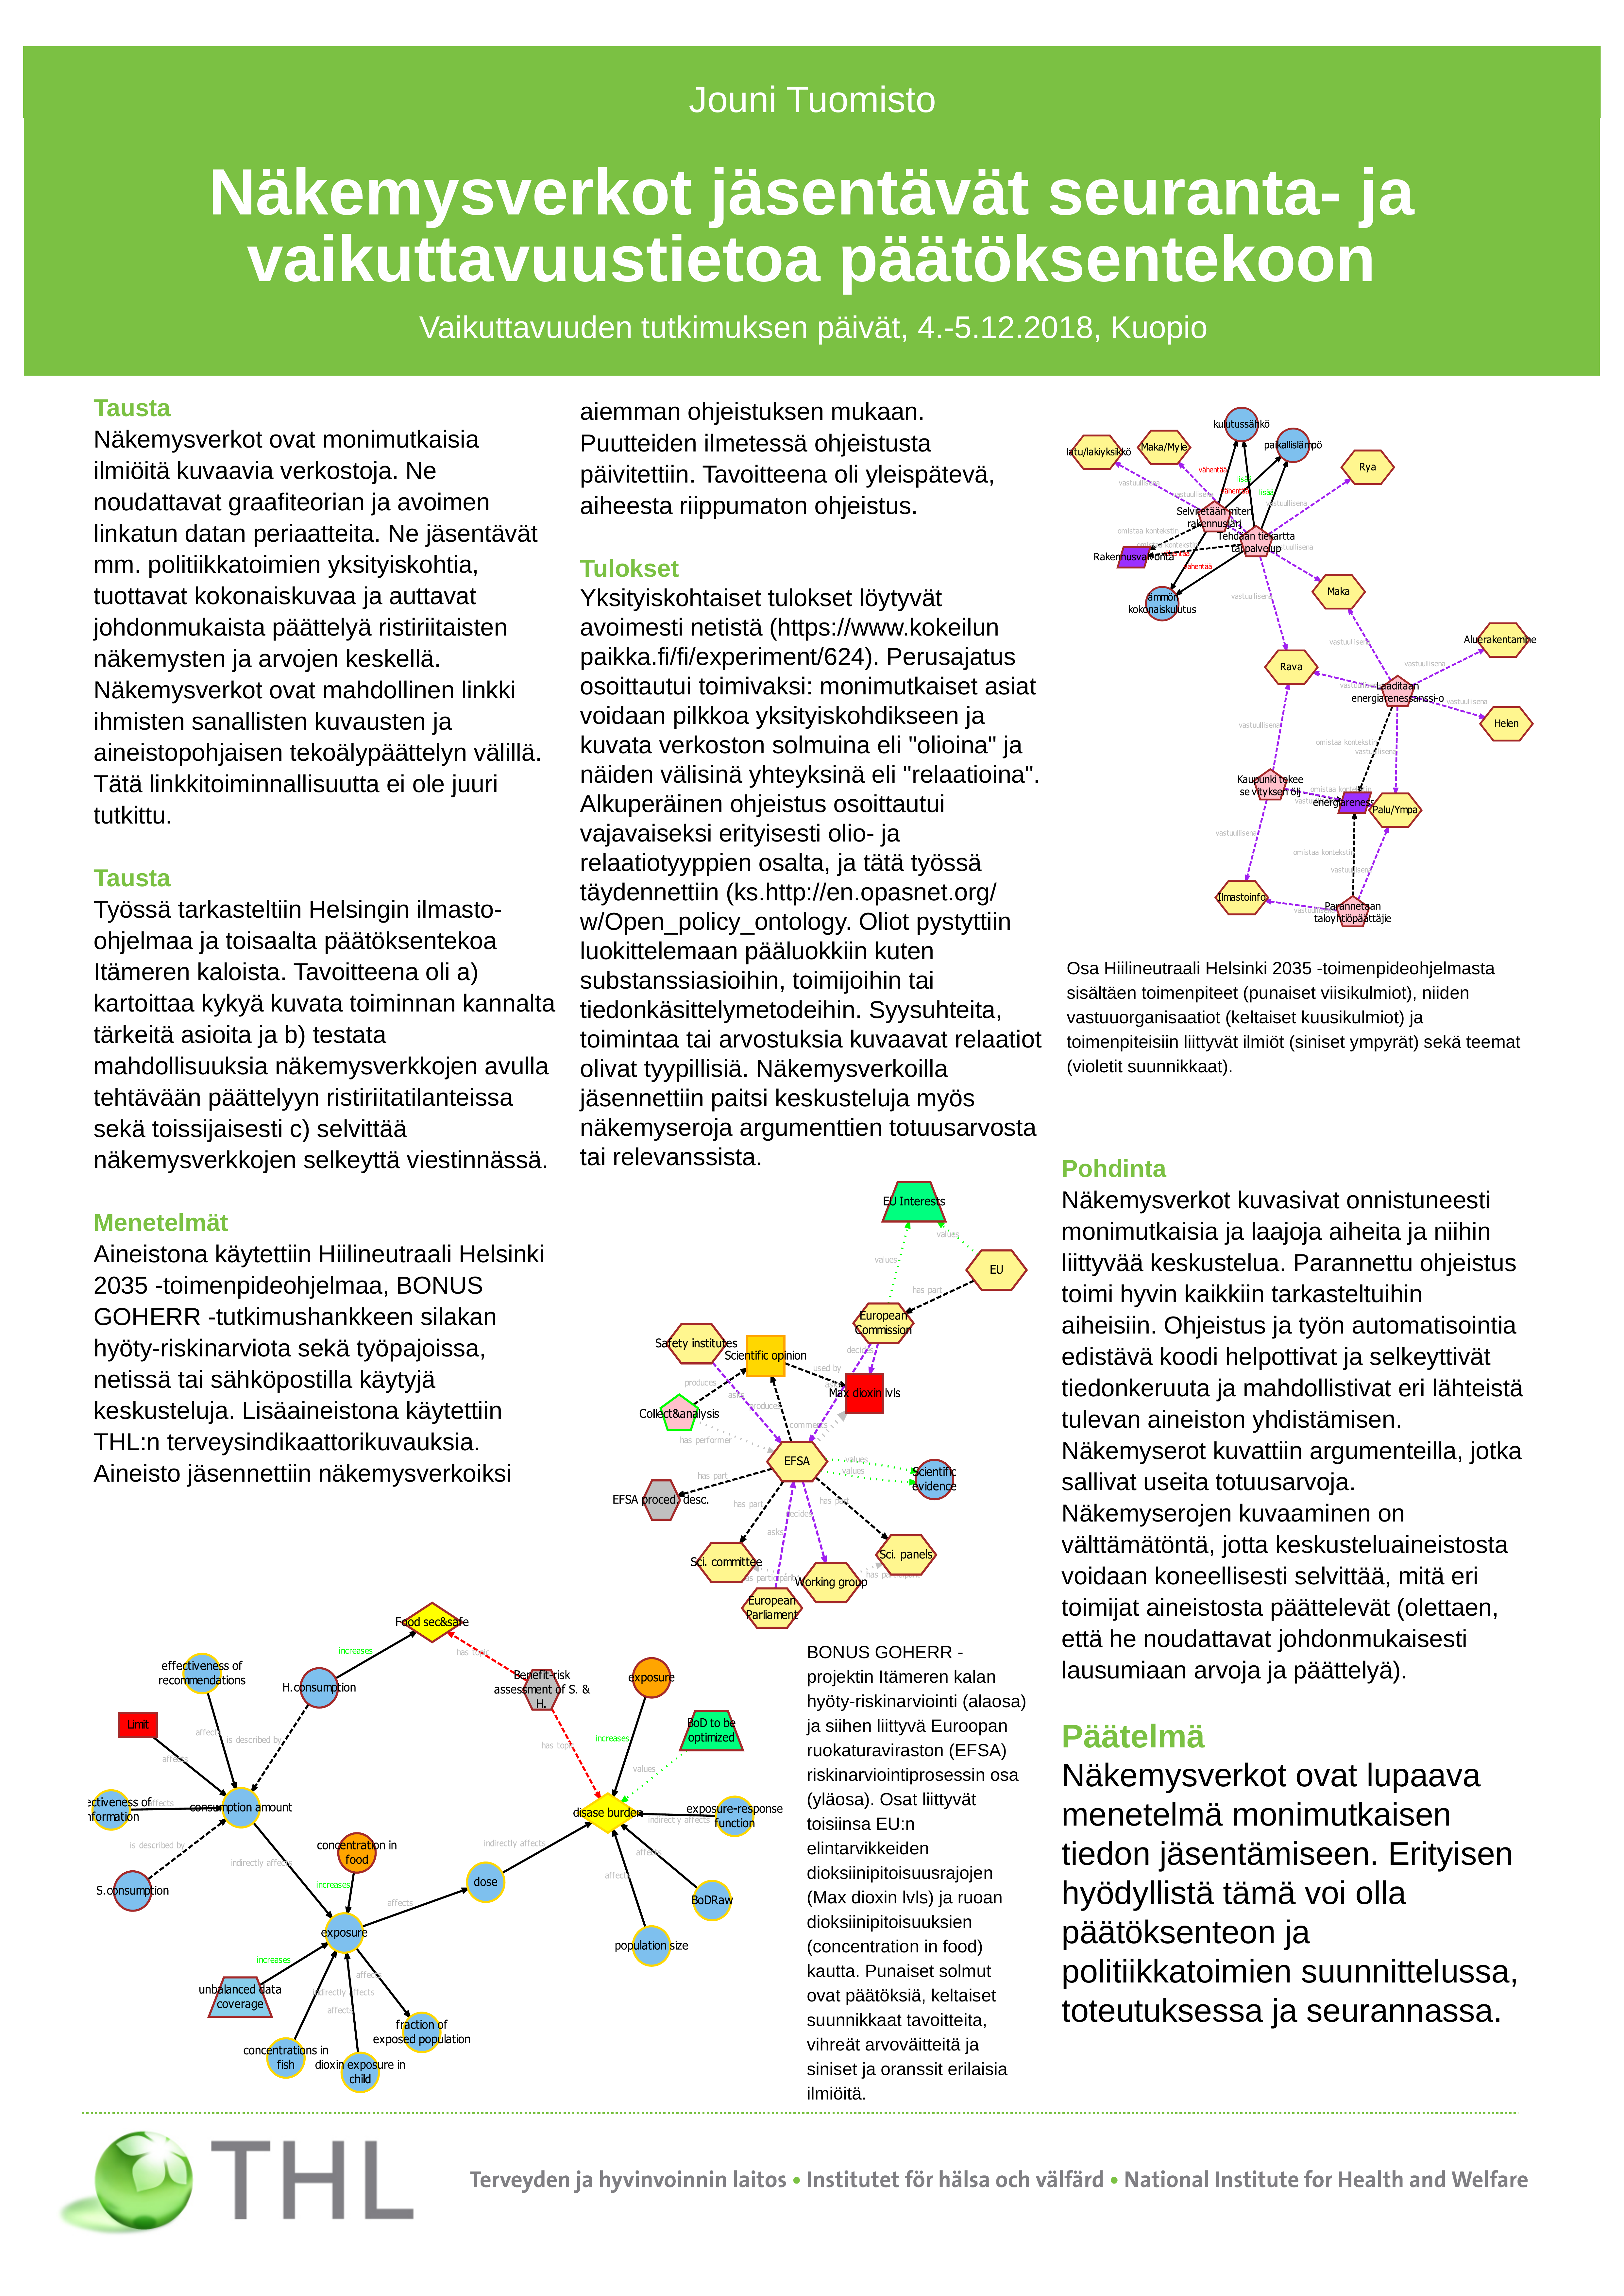

Jouni Tuomisto
# Näkemysverkot jäsentävät seuranta- ja vaikuttavuustietoa päätöksentekoon
Vaikuttavuuden tutkimuksen päivät, 4.-5.12.2018, Kuopio
Tausta
Näkemysverkot ovat monimutkaisia ilmiöitä kuvaavia verkostoja. Ne noudattavat graafiteorian ja avoimen linkatun datan periaatteita. Ne jäsentävät mm. politiikkatoimien yksityiskohtia, tuottavat kokonaiskuvaa ja auttavat johdonmukaista päättelyä ristiriitaisten näkemysten ja arvojen keskellä. Näkemysverkot ovat mahdollinen linkki ihmisten sanallisten kuvausten ja aineistopohjaisen tekoälypäättelyn välillä. Tätä linkkitoiminnallisuutta ei ole juuri tutkittu.
Tausta
Työssä tarkasteltiin Helsingin ilmasto-ohjelmaa ja toisaalta päätöksentekoa Itämeren kaloista. Tavoitteena oli a) kartoittaa kykyä kuvata toiminnan kannalta tärkeitä asioita ja b) testata mahdollisuuksia näkemysverkkojen avulla tehtävään päättelyyn ristiriitatilanteissa sekä toissijaisesti c) selvittää näkemysverkkojen selkeyttä viestinnässä.
Menetelmät
Aineistona käytettiin Hiilineutraali Helsinki 2035 -toimenpideohjelmaa, BONUS GOHERR -tutkimushankkeen silakan hyöty-riskinarviota sekä työpajoissa, netissä tai sähköpostilla käytyjä keskusteluja. Lisäaineistona käytettiin THL:n terveysindikaattorikuvauksia. Aineisto jäsennettiin näkemysverkoiksi
aiemman ohjeistuksen mukaan. Puutteiden ilmetessä ohjeistusta päivitettiin. Tavoitteena oli yleispätevä, aiheesta riippumaton ohjeistus.
Tulokset
Yksityiskohtaiset tulokset löytyvät avoimesti netistä (https://www.kokeilun paikka.fi/fi/experiment/624). Perusajatus osoittautui toimivaksi: monimutkaiset asiat voidaan pilkkoa yksityiskohdikseen ja kuvata verkoston solmuina eli "olioina" ja näiden välisinä yhteyksinä eli "relaatioina". Alkuperäinen ohjeistus osoittautui vajavaiseksi erityisesti olio- ja relaatiotyyppien osalta, ja tätä työssä täydennettiin (ks.http://en.opasnet.org/ w/Open_policy_ontology. Oliot pystyttiin luokittelemaan pääluokkiin kuten substanssiasioihin, toimijoihin tai tiedonkäsittelymetodeihin. Syysuhteita, toimintaa tai arvostuksia kuvaavat relaatiot olivat tyypillisiä. Näkemysverkoilla jäsennettiin paitsi keskusteluja myös näkemyseroja argumenttien totuusarvosta tai relevanssista.
Osa Hiilineutraali Helsinki 2035 -toimenpideohjelmasta sisältäen toimenpiteet (punaiset viisikulmiot), niiden vastuuorganisaatiot (keltaiset kuusikulmiot) ja toimenpiteisiin liittyvät ilmiöt (siniset ympyrät) sekä teemat (violetit suunnikkaat).
Pohdinta
Näkemysverkot kuvasivat onnistuneesti monimutkaisia ja laajoja aiheita ja niihin liittyvää keskustelua. Parannettu ohjeistus toimi hyvin kaikkiin tarkasteltuihin aiheisiin. Ohjeistus ja työn automatisointia edistävä koodi helpottivat ja selkeyttivät tiedonkeruuta ja mahdollistivat eri lähteistä tulevan aineiston yhdistämisen. Näkemyserot kuvattiin argumenteilla, jotka sallivat useita totuusarvoja. Näkemyserojen kuvaaminen on välttämätöntä, jotta keskusteluaineistosta voidaan koneellisesti selvittää, mitä eri toimijat aineistosta päättelevät (olettaen, että he noudattavat johdonmukaisesti lausumiaan arvoja ja päättelyä).
Päätelmä
Näkemysverkot ovat lupaava menetelmä monimutkaisen tiedon jäsentämiseen. Erityisen hyödyllistä tämä voi olla päätöksenteon ja politiikkatoimien suunnittelussa, toteutuksessa ja seurannassa.
BONUS GOHERR -projektin Itämeren kalan hyöty-riskinarviointi (alaosa) ja siihen liittyvä Euroopan ruokaturaviraston (EFSA) riskinarviointiprosessin osa (yläosa). Osat liittyvät toisiinsa EU:n elintarvikkeiden dioksiinipitoisuusrajojen (Max dioxin lvls) ja ruoan dioksiinipitoisuuksien (concentration in food) kautta. Punaiset solmut ovat päätöksiä, keltaiset suunnikkaat tavoitteita, vihreät arvoväitteitä ja siniset ja oranssit erilaisia ilmiöitä.